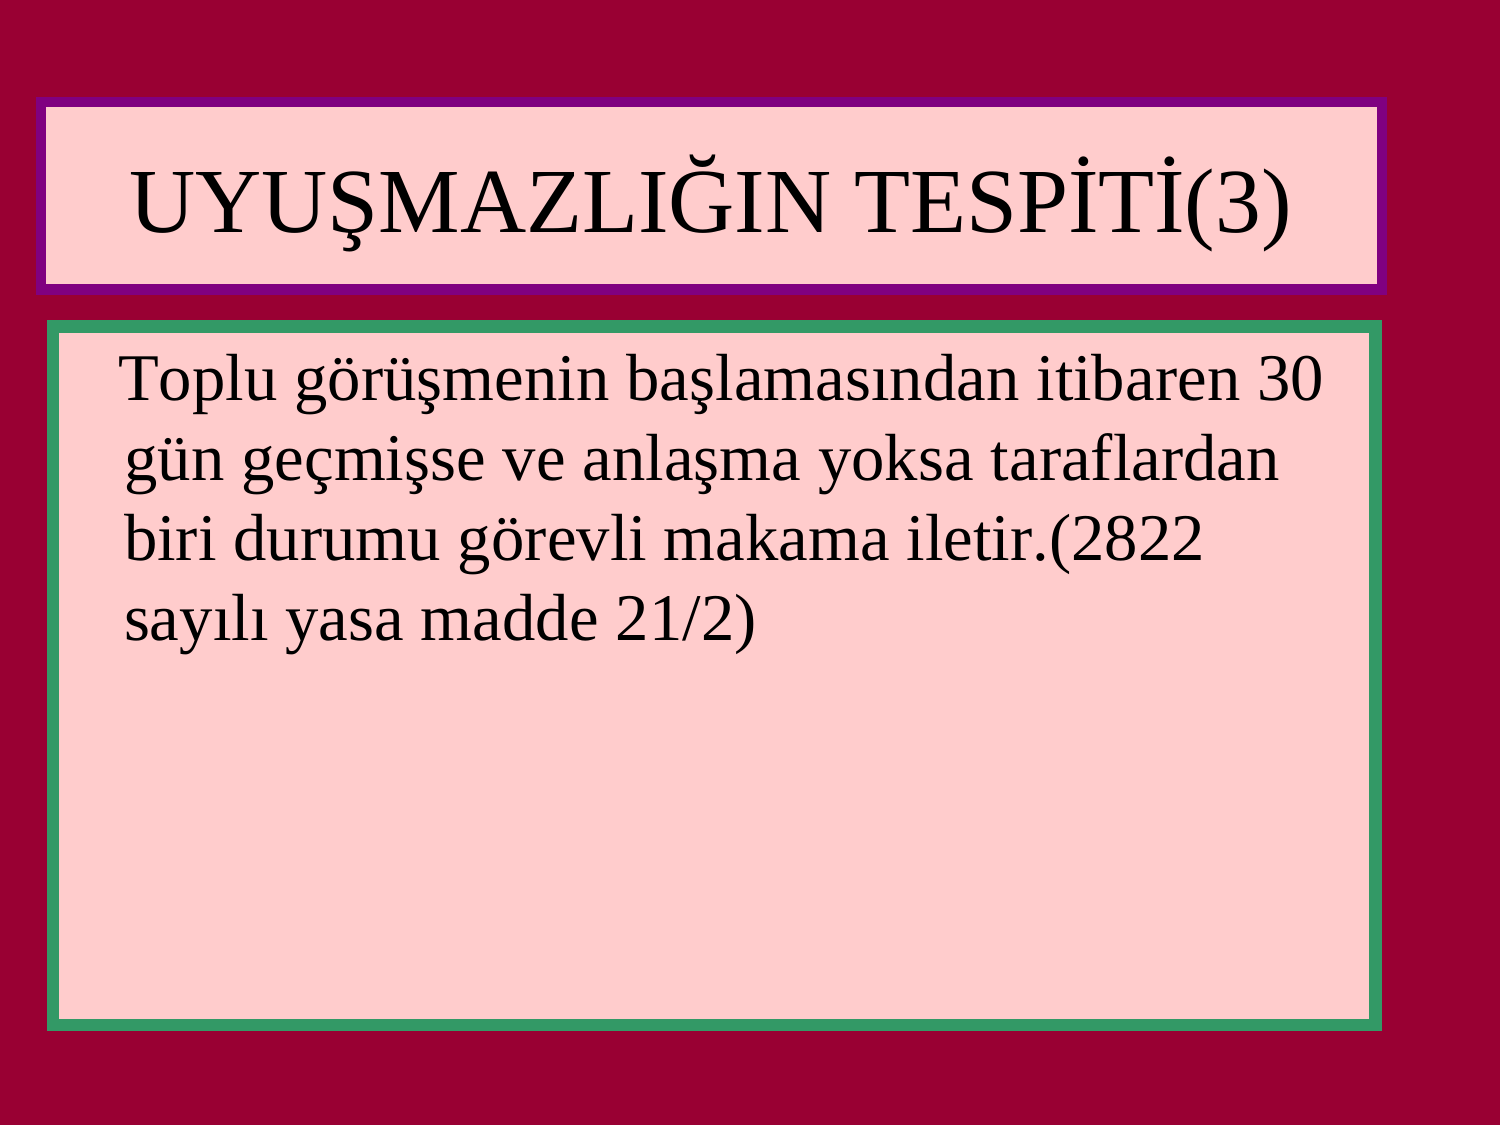

# UYUŞMAZLIĞIN TESPİTİ(3)
 Toplu görüşmenin başlamasından itibaren 30 gün geçmişse ve anlaşma yoksa taraflardan biri durumu görevli makama iletir.(2822 sayılı yasa madde 21/2)